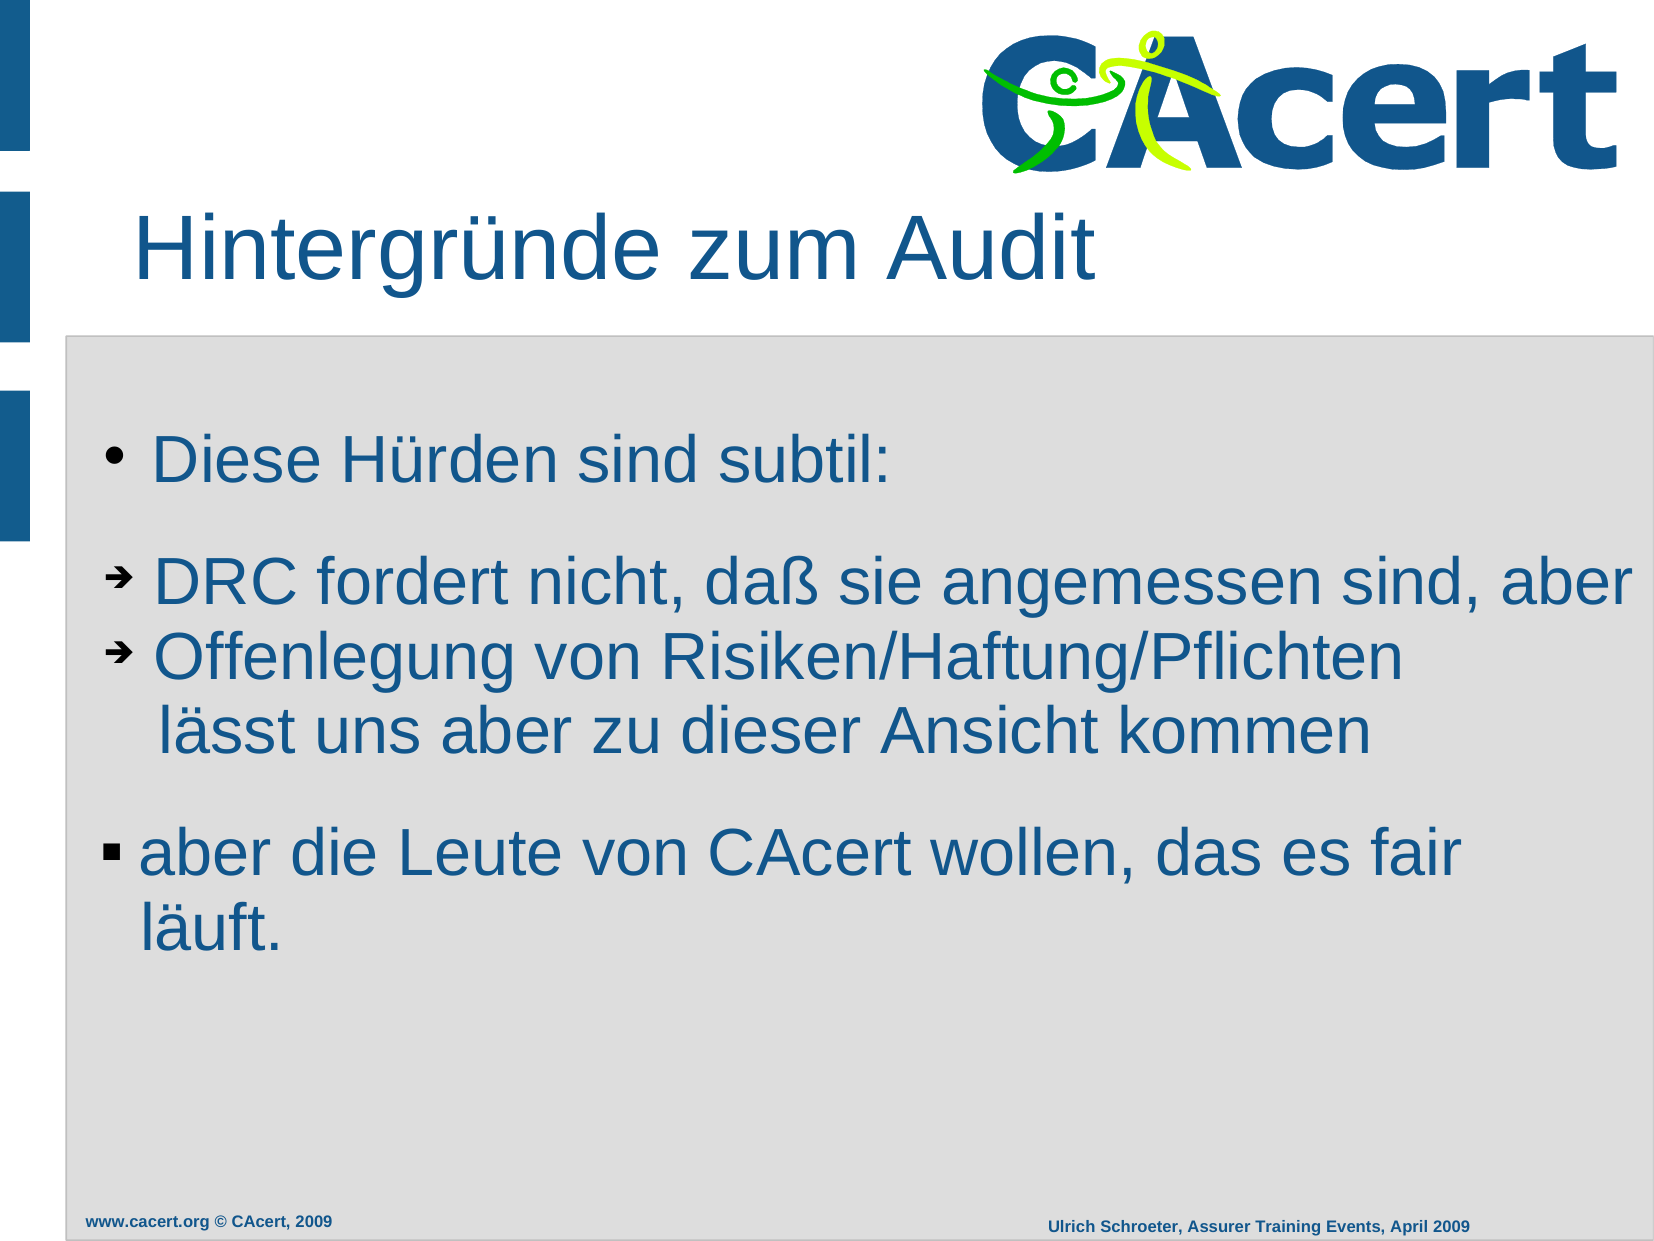

Hintergründe zum Audit
 Diese Hürden sind subtil:
 DRC fordert nicht, daß sie angemessen sind, aber
 Offenlegung von Risiken/Haftung/Pflichten
 lässt uns aber zu dieser Ansicht kommen
 aber die Leute von CAcert wollen, das es fair
 läuft.